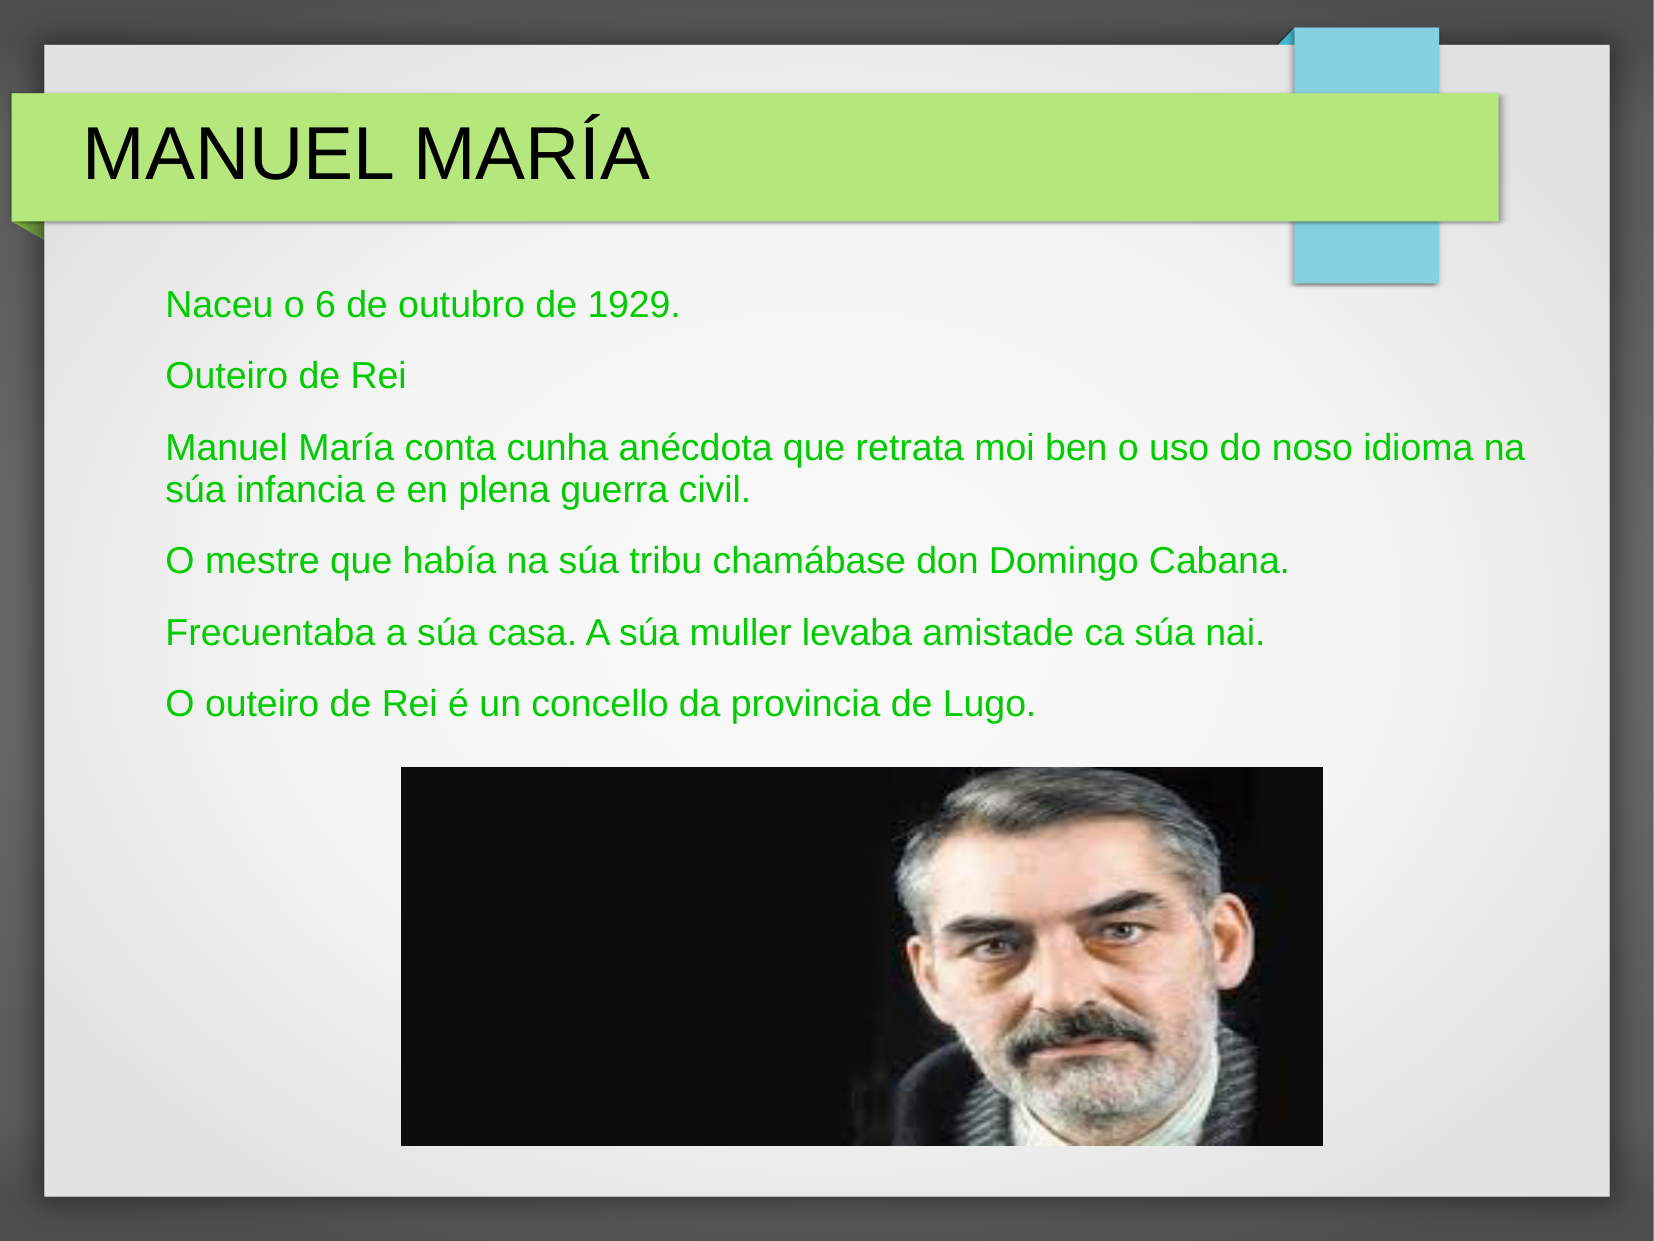

# MANUEL MARÍA
Naceu o 6 de outubro de 1929.
Outeiro de Rei
Manuel María conta cunha anécdota que retrata moi ben o uso do noso idioma na súa infancia e en plena guerra civil.
O mestre que había na súa tribu chamábase don Domingo Cabana.
Frecuentaba a súa casa. A súa muller levaba amistade ca súa nai.
O outeiro de Rei é un concello da provincia de Lugo.